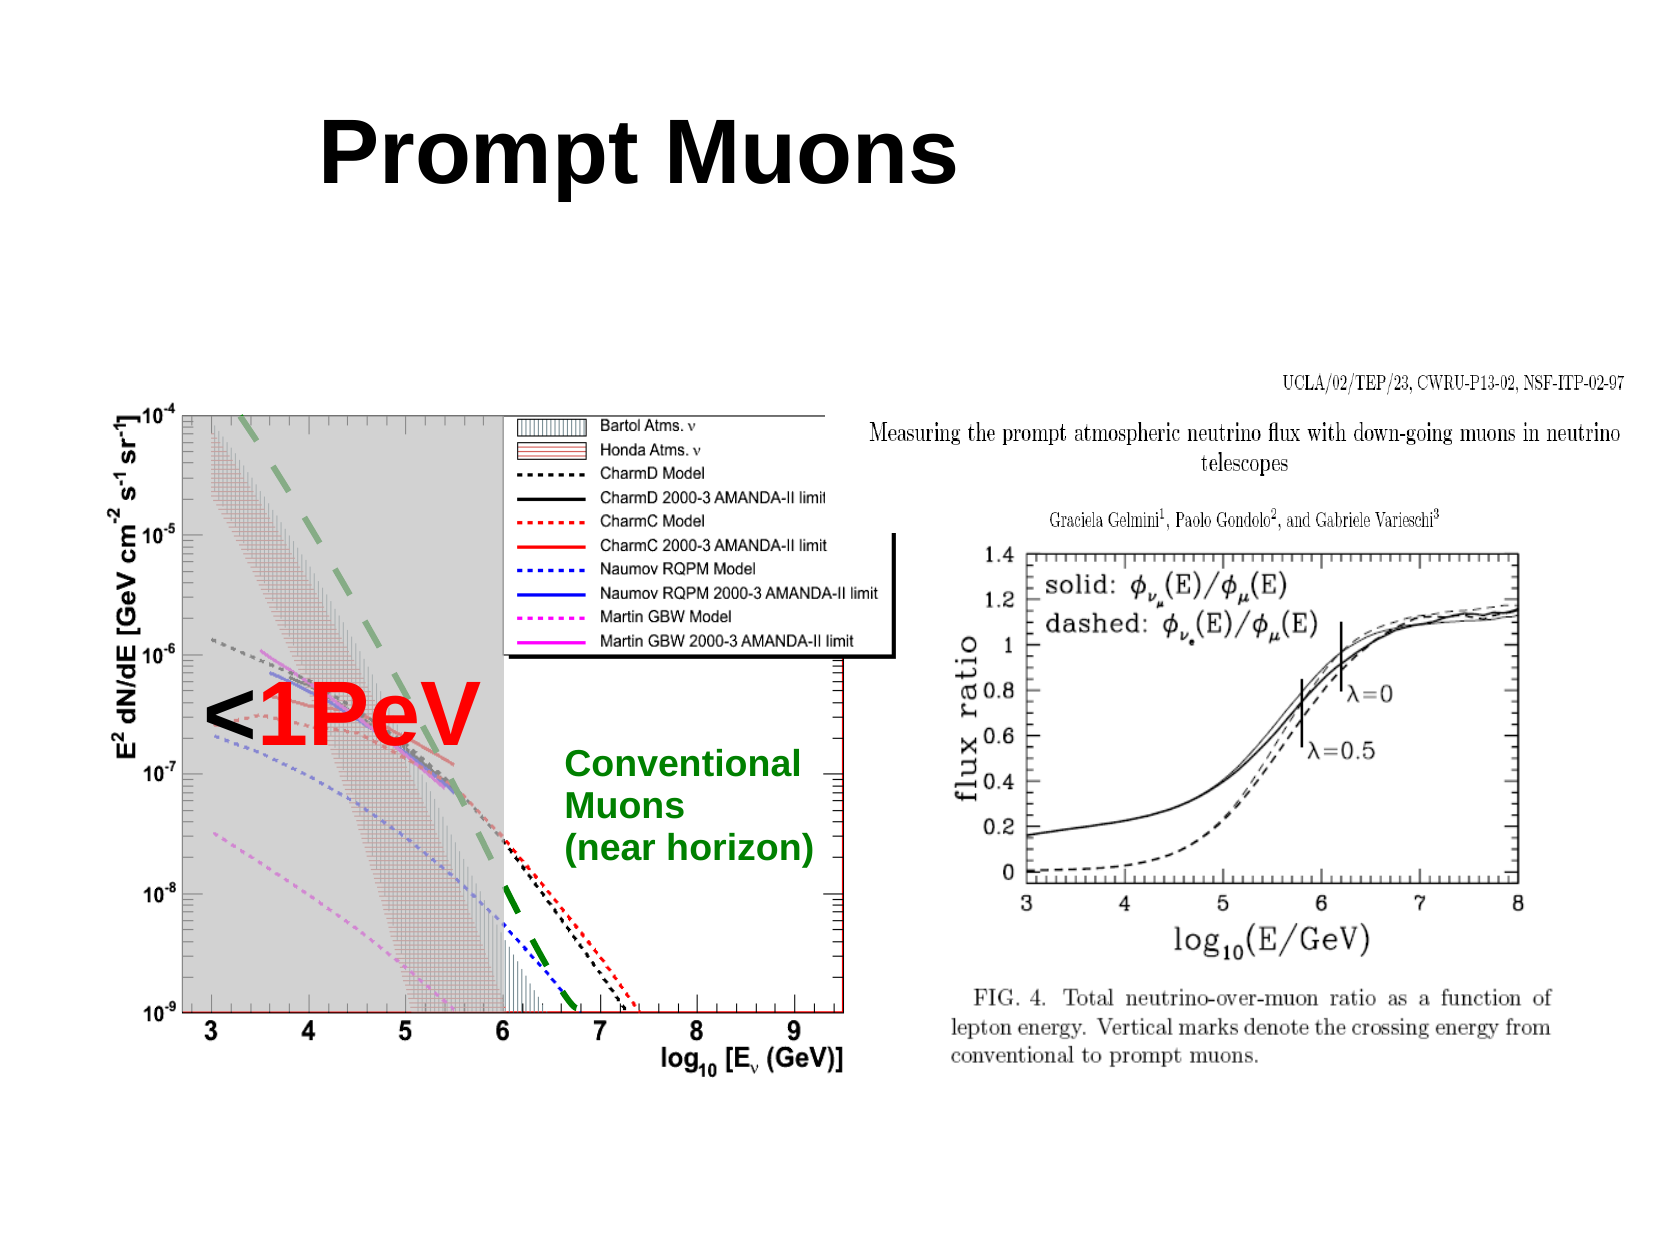

Prompt Muons
Conventional
Muons
(near horizon)
<1PeV